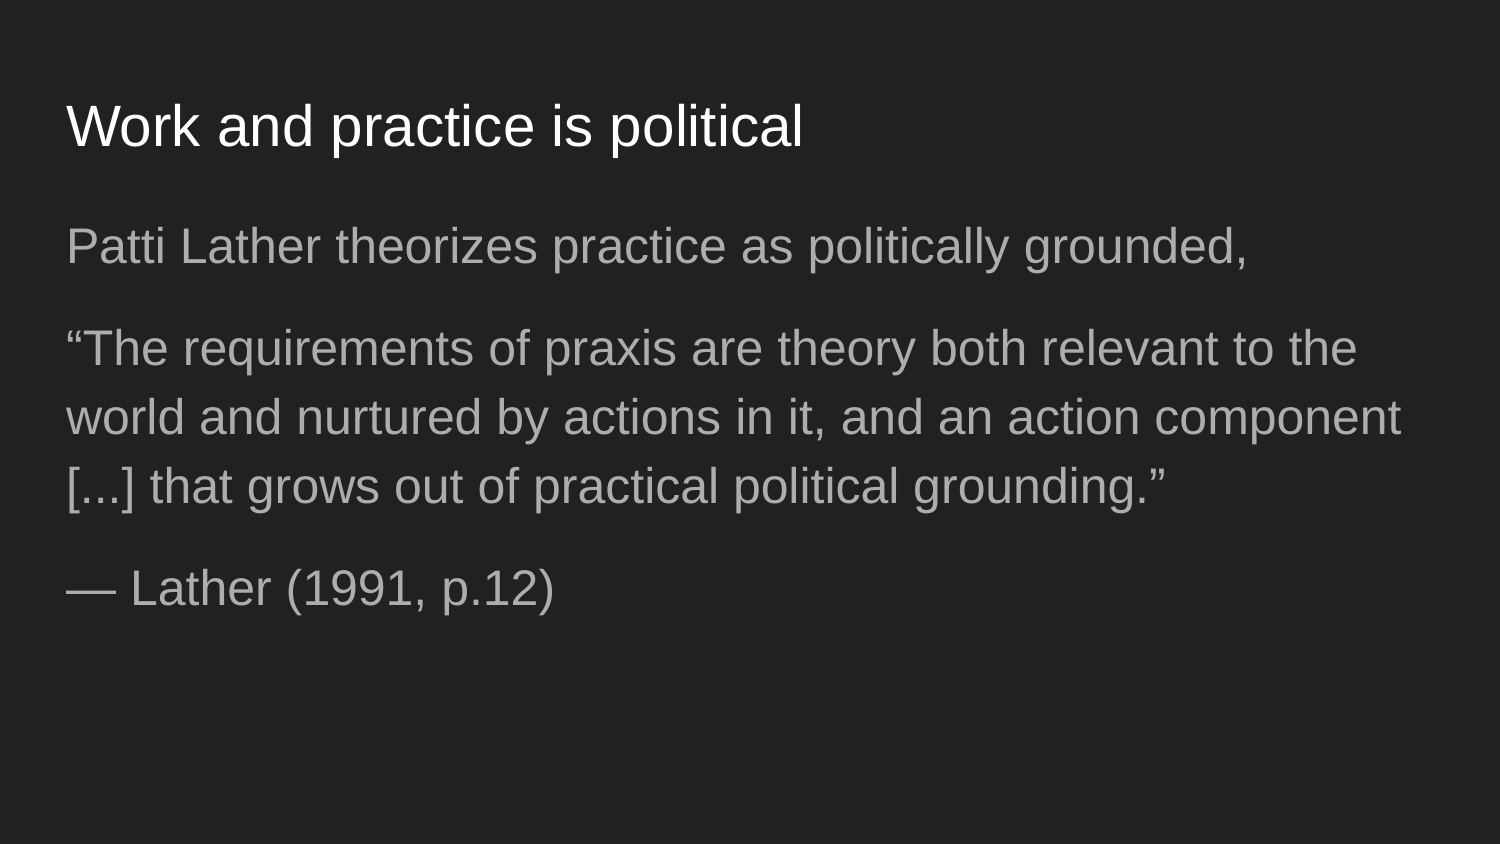

# Work and practice is political
Patti Lather theorizes practice as politically grounded,
“The requirements of praxis are theory both relevant to the world and nurtured by actions in it, and an action component [...] that grows out of practical political grounding.”
— Lather (1991, p.12)